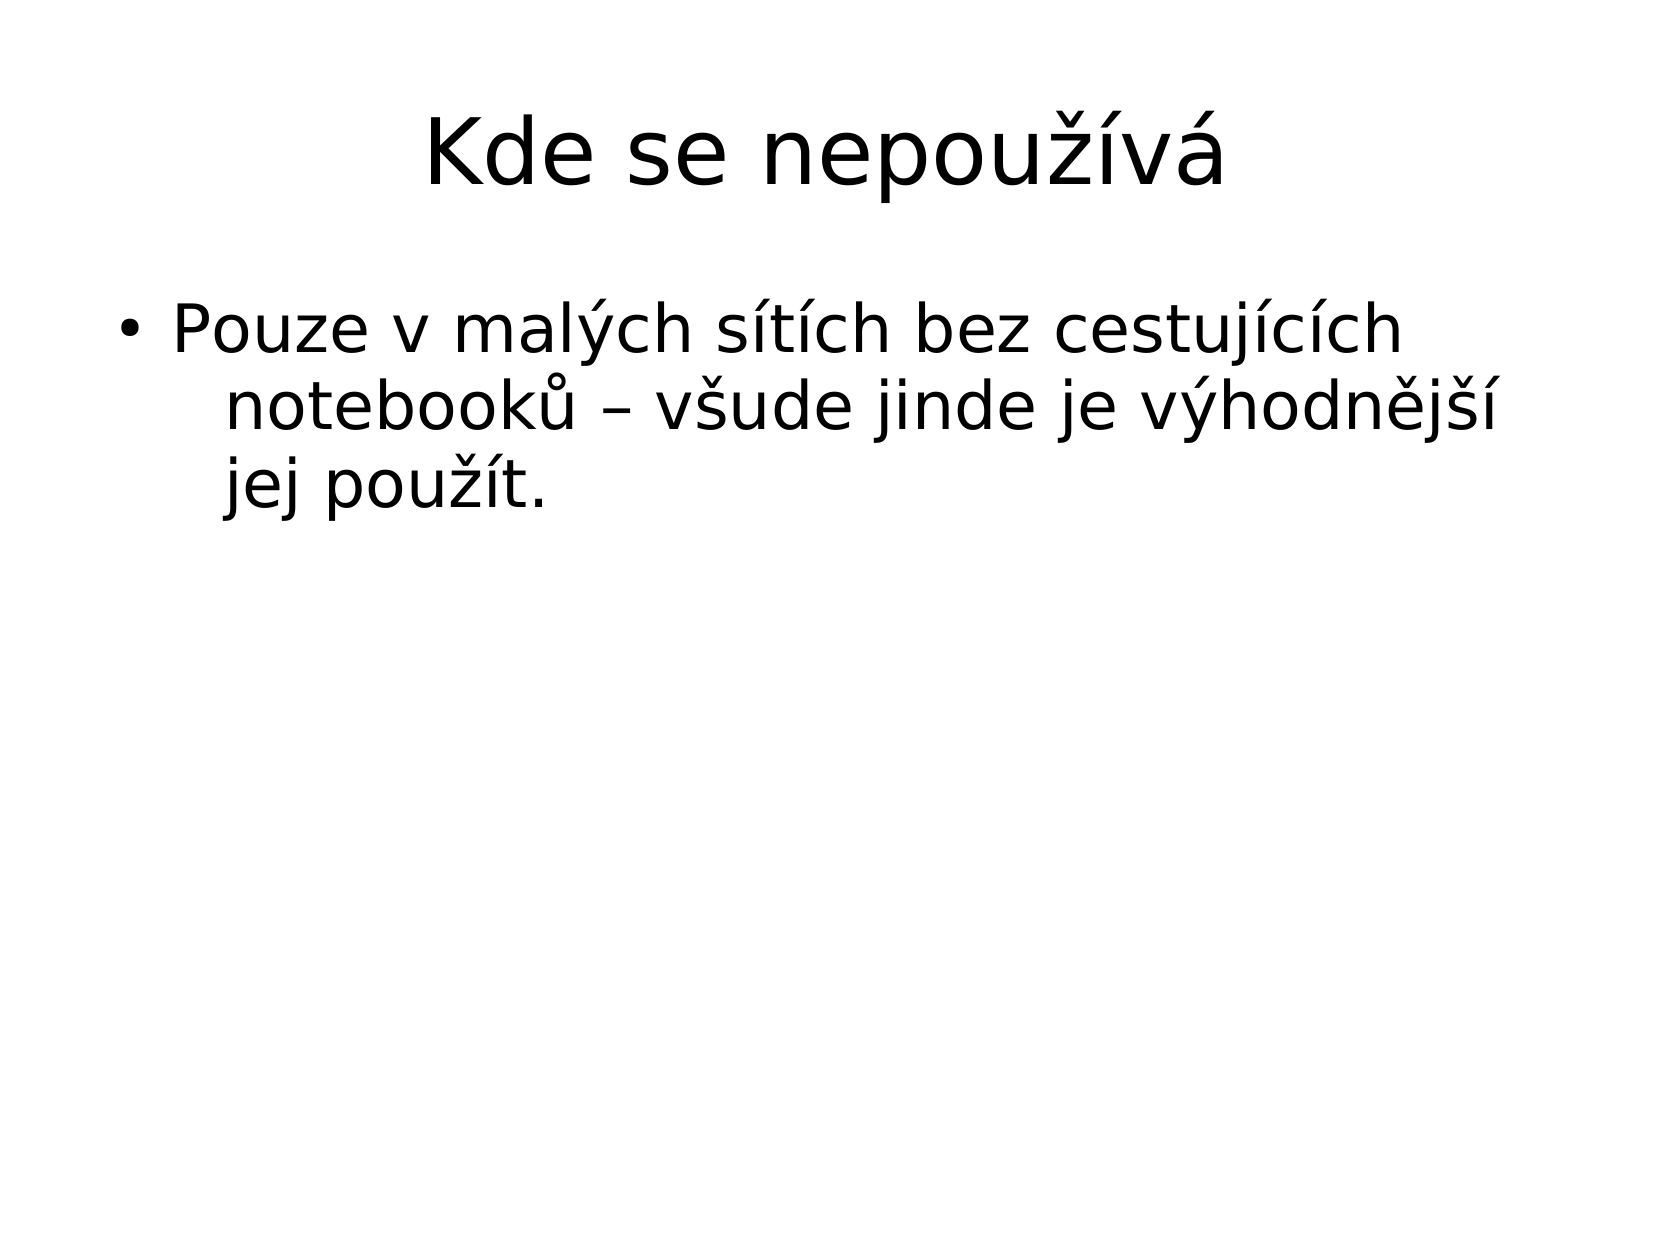

# Kde se nepoužívá
Pouze v malých sítích bez cestujících notebooků – všude jinde je výhodnější jej použít.